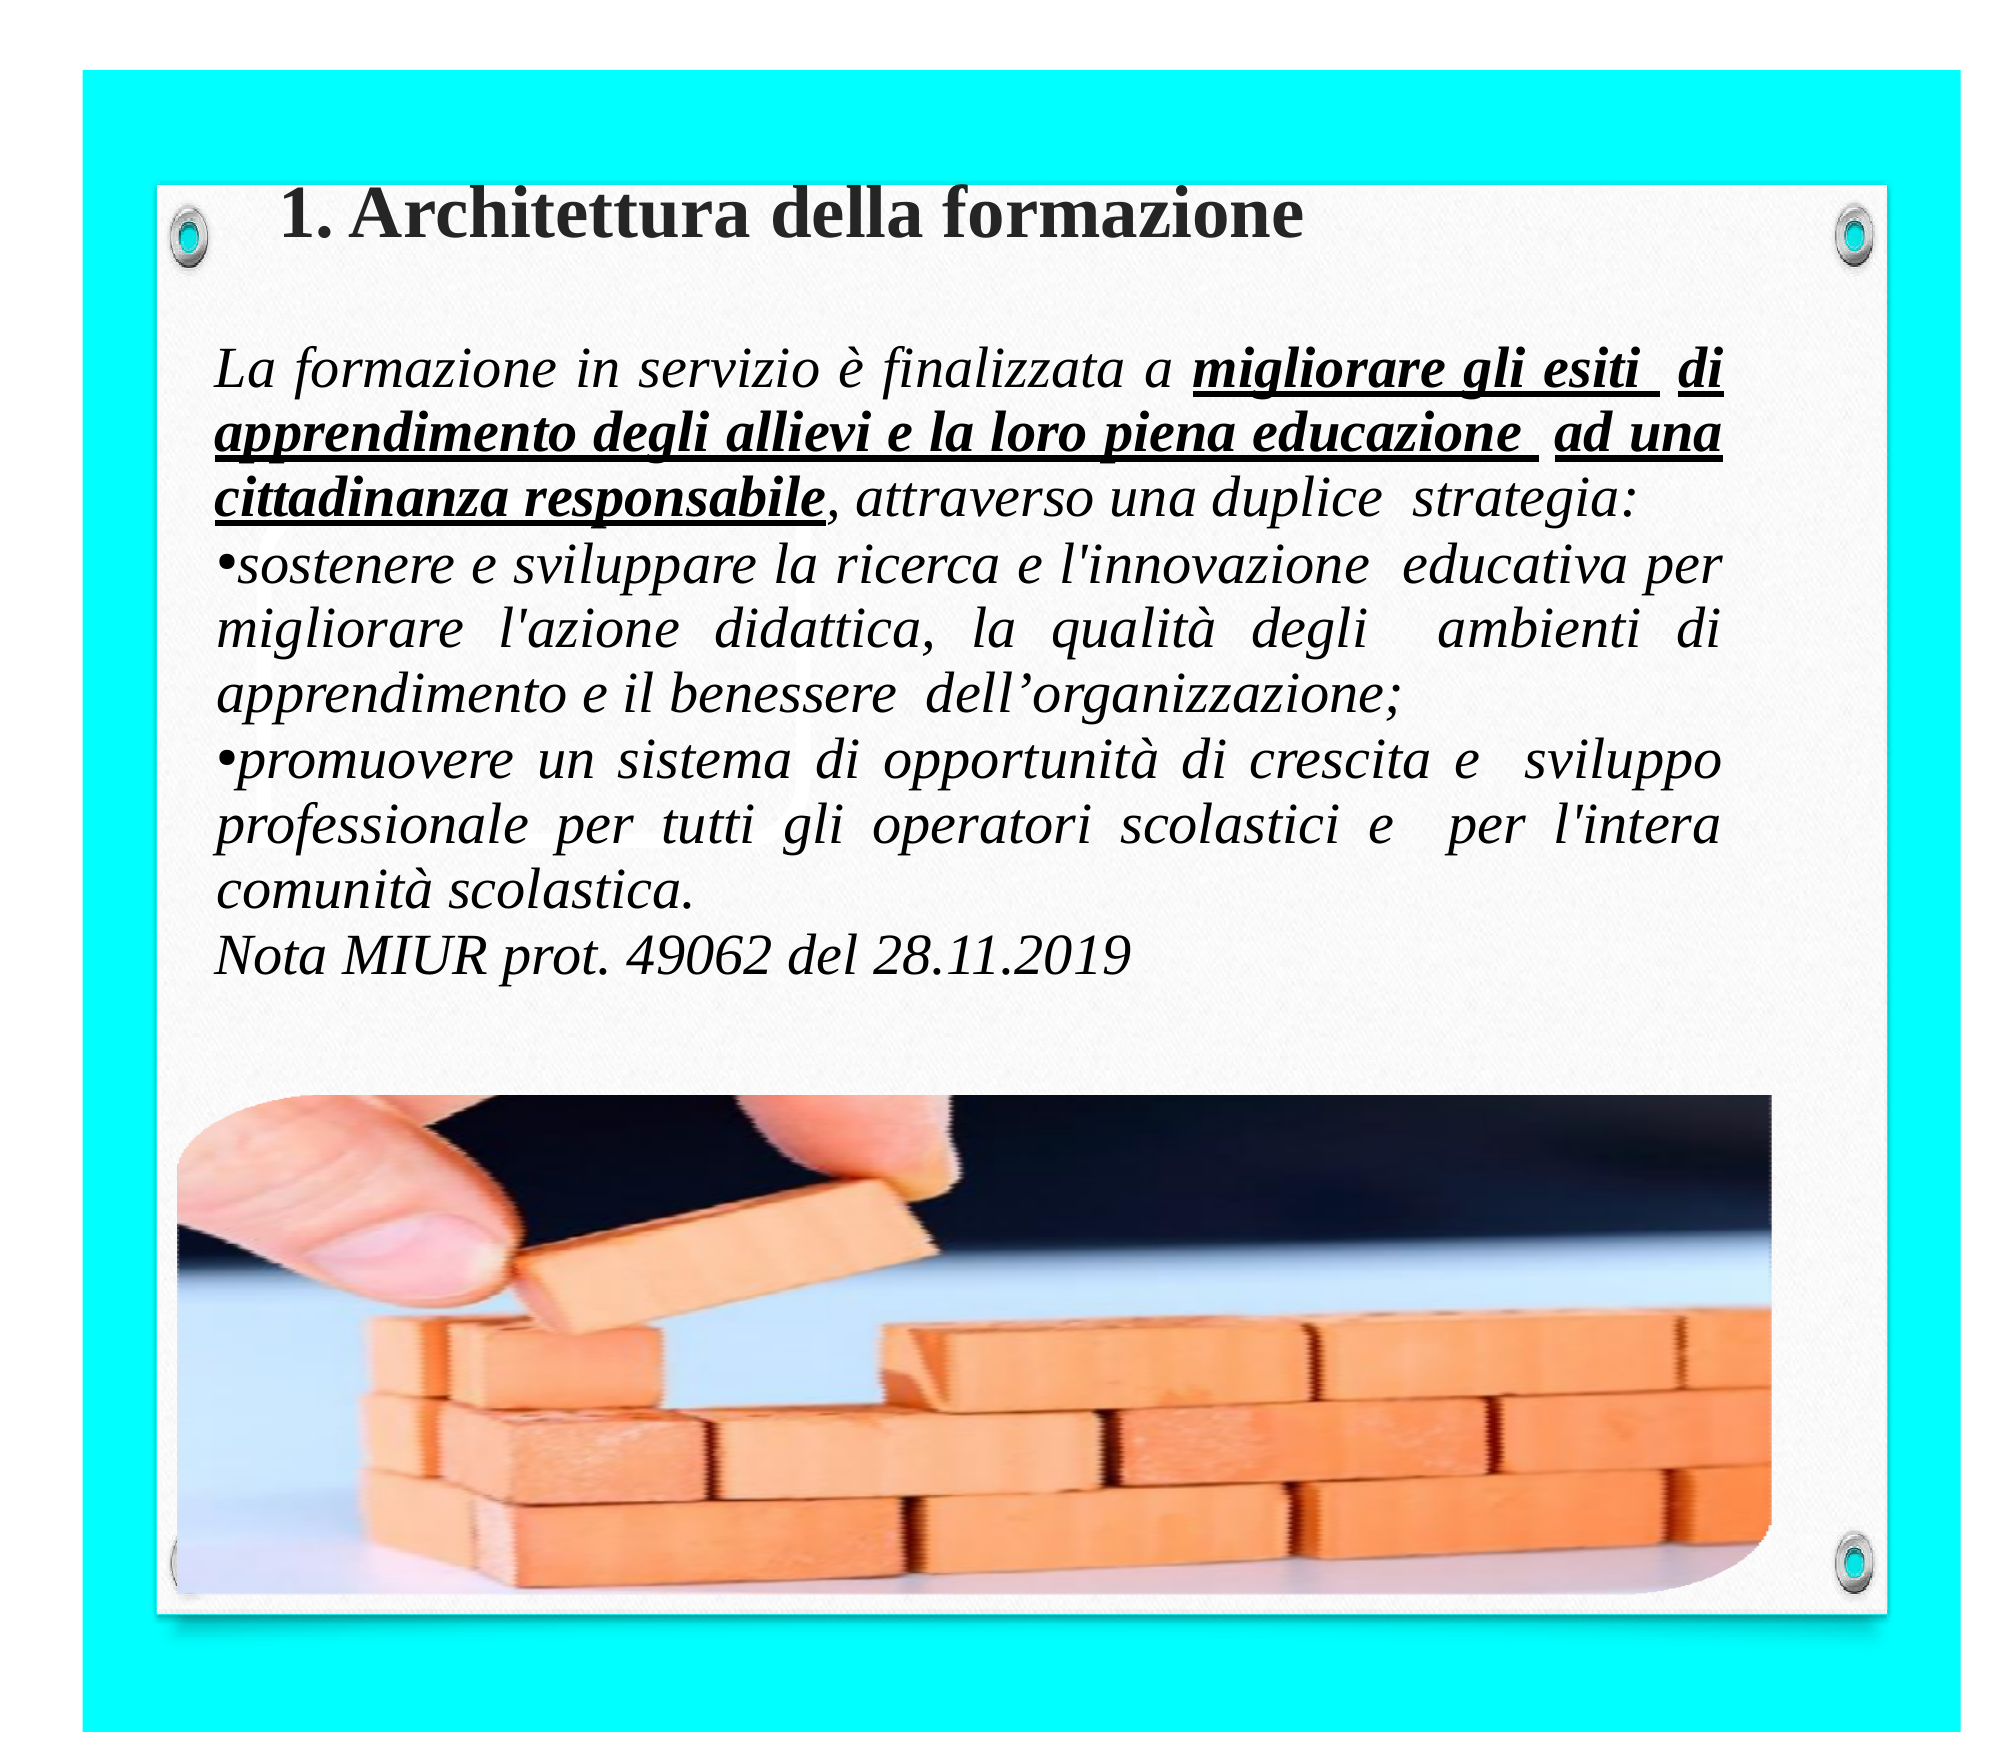

# 1. Architettura della formazione
La formazione in servizio è finalizzata a migliorare gli esiti di apprendimento degli allievi e la loro piena educazione ad una cittadinanza responsabile, attraverso una duplice strategia:
sostenere e sviluppare la ricerca e l'innovazione educativa per migliorare l'azione didattica, la qualità degli ambienti di apprendimento e il benessere dell’organizzazione;
promuovere un sistema di opportunità di crescita e sviluppo professionale per tutti gli operatori scolastici e per l'intera comunità scolastica.
Nota MIUR prot. 49062 del 28.11.2019